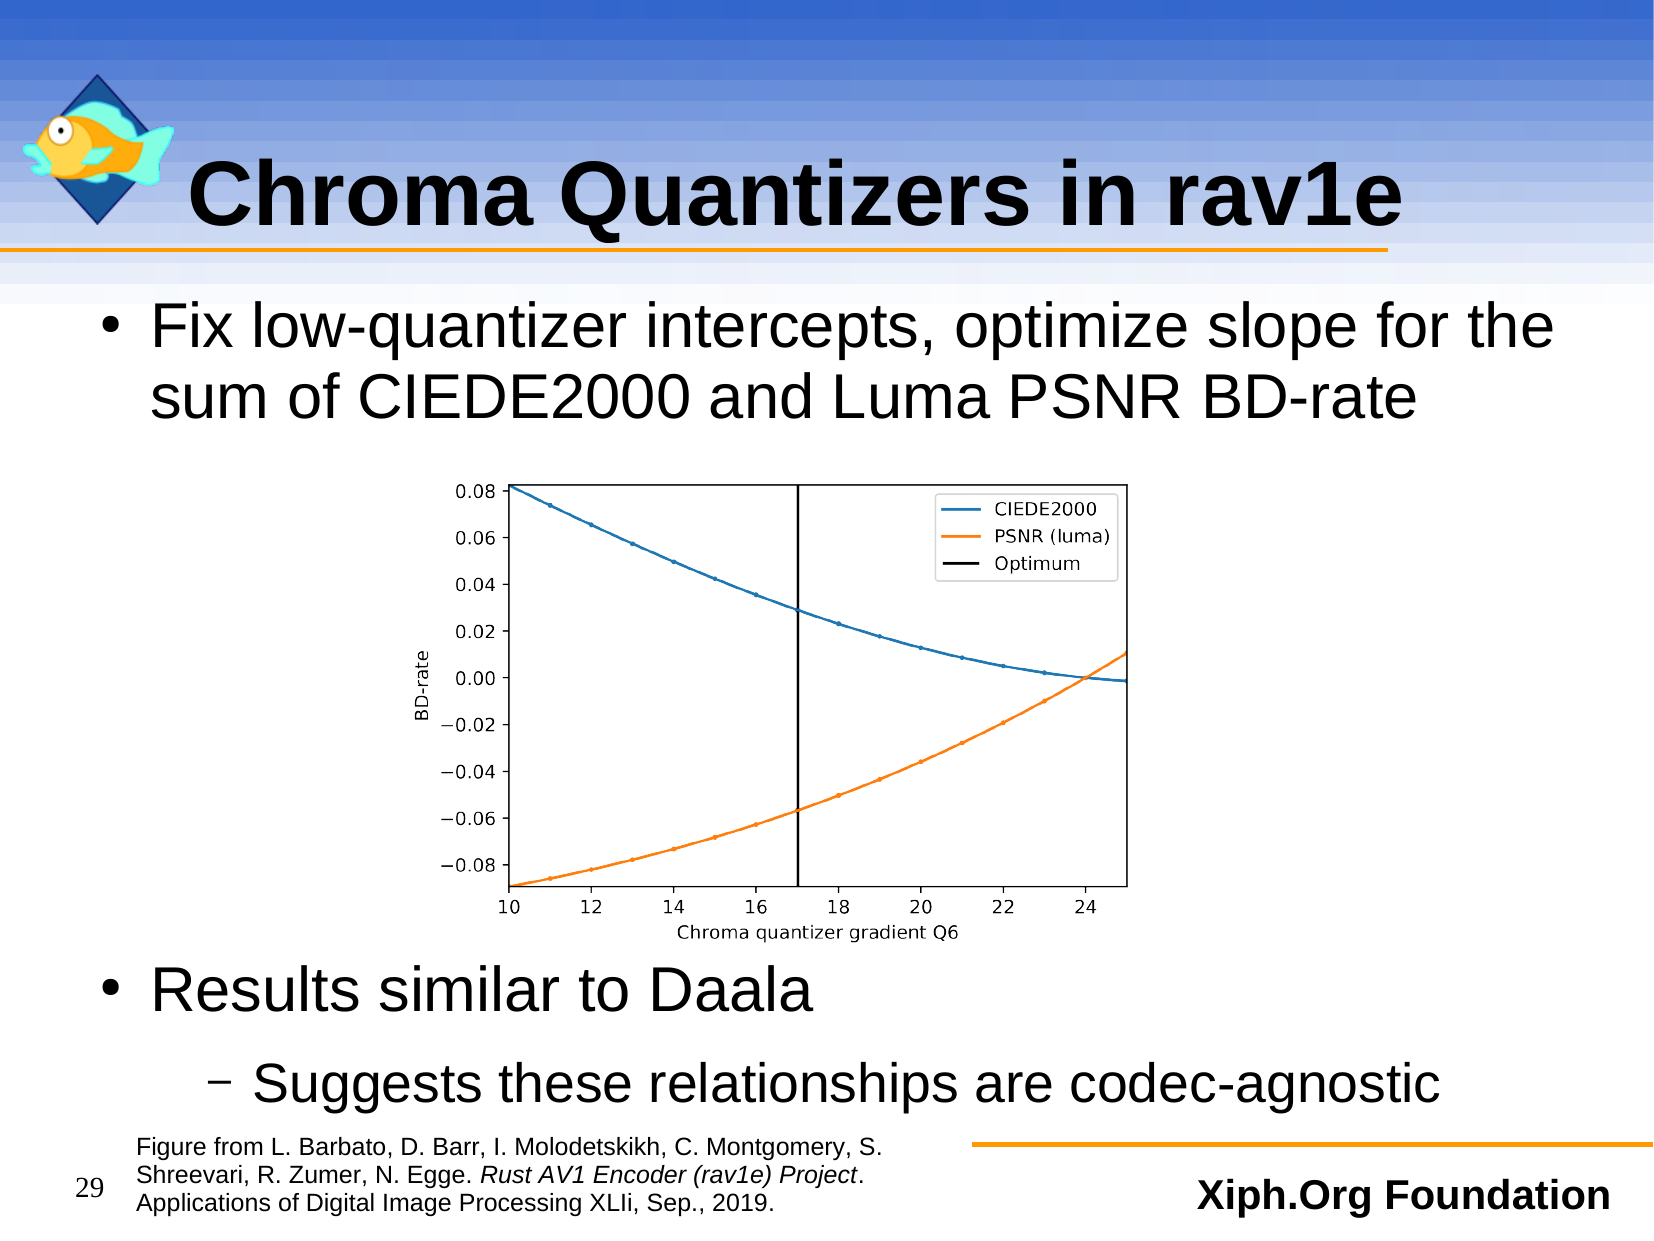

# Chroma Quantizers in rav1e
Fix low-quantizer intercepts, optimize slope for the sum of CIEDE2000 and Luma PSNR BD-rate
Results similar to Daala
Suggests these relationships are codec-agnostic
Figure from L. Barbato, D. Barr, I. Molodetskikh, C. Montgomery, S. Shreevari, R. Zumer, N. Egge. Rust AV1 Encoder (rav1e) Project. Applications of Digital Image Processing XLIi, Sep., 2019.
29